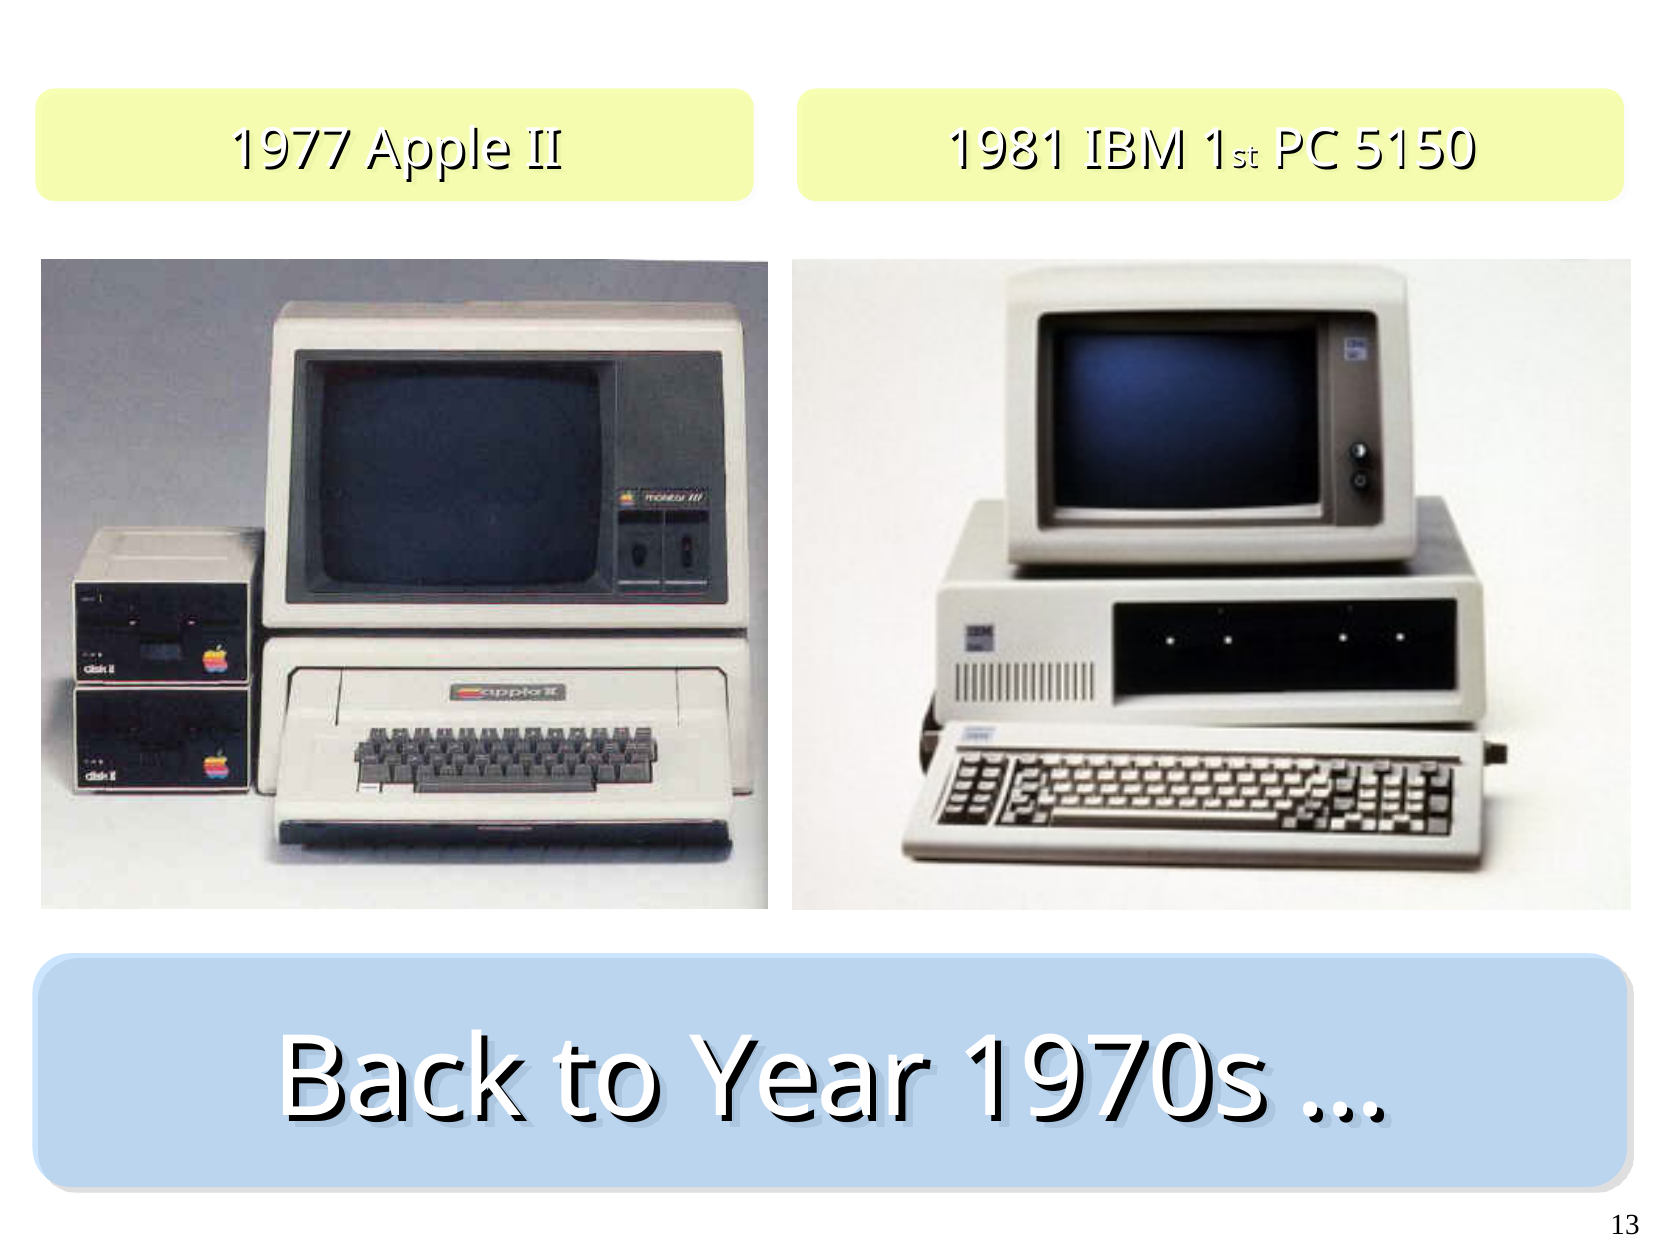

1977 Apple II
1981 IBM 1st PC 5150
Back to Year 1970s ...
13